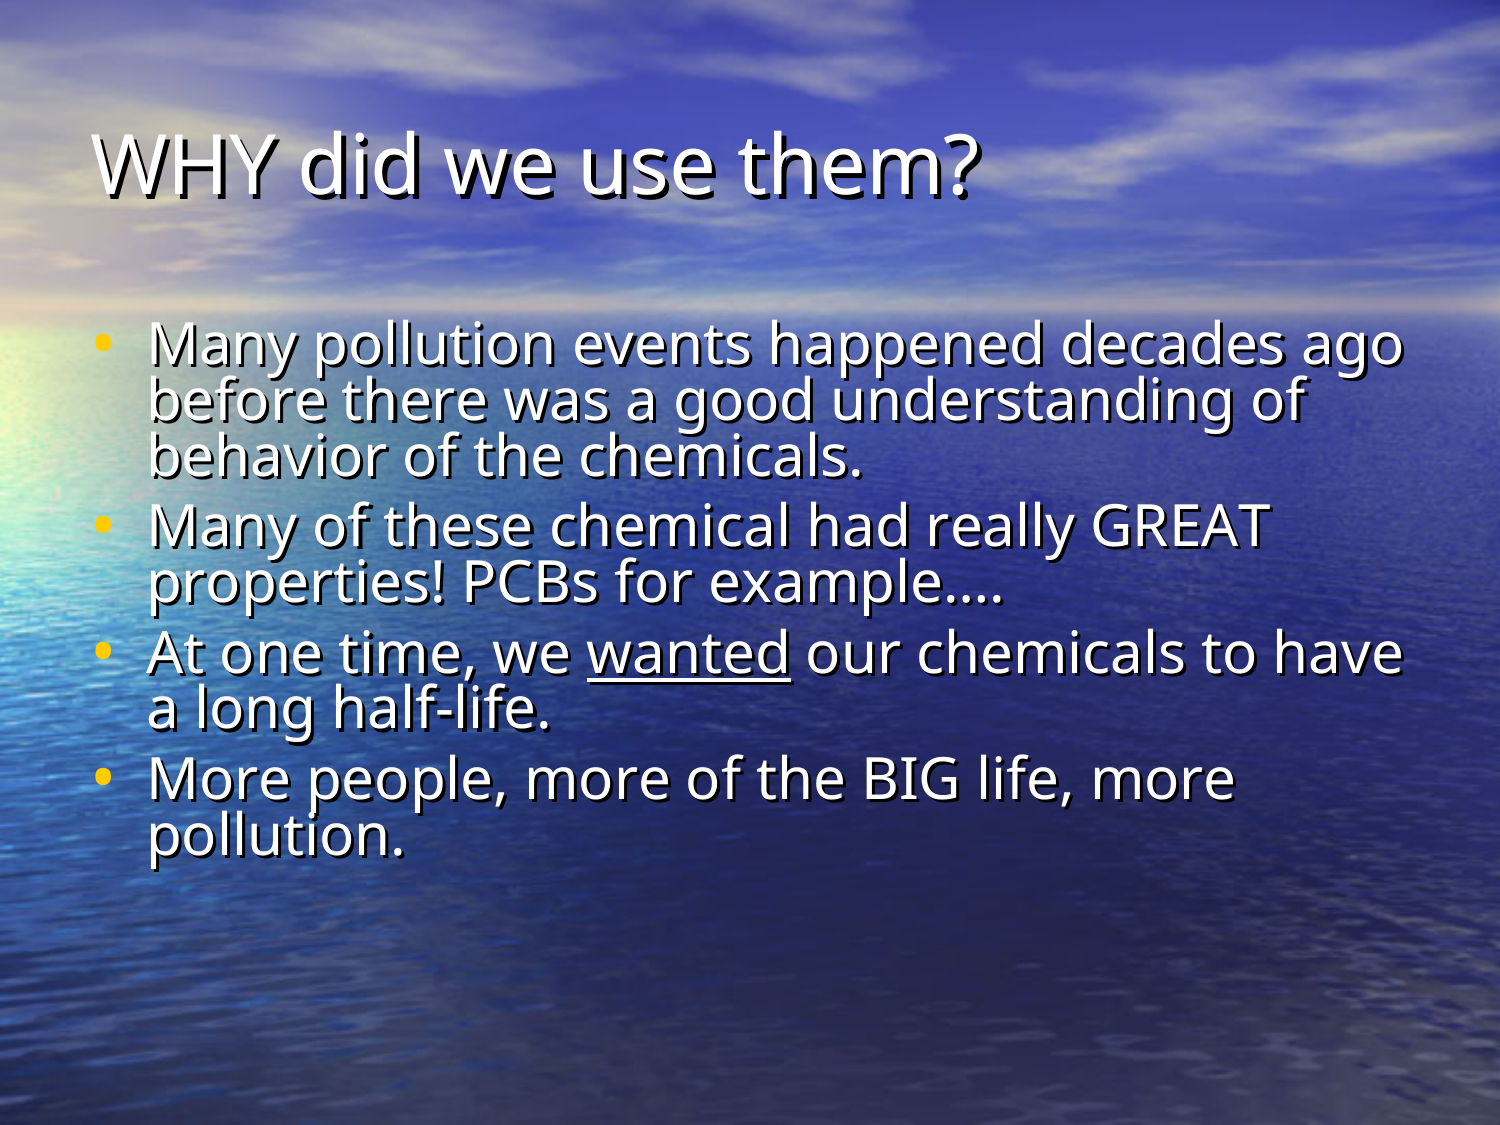

# WHY did we use them?
Many pollution events happened decades ago before there was a good understanding of behavior of the chemicals.
Many of these chemical had really GREAT properties! PCBs for example….
At one time, we wanted our chemicals to have a long half-life.
More people, more of the BIG life, more pollution.